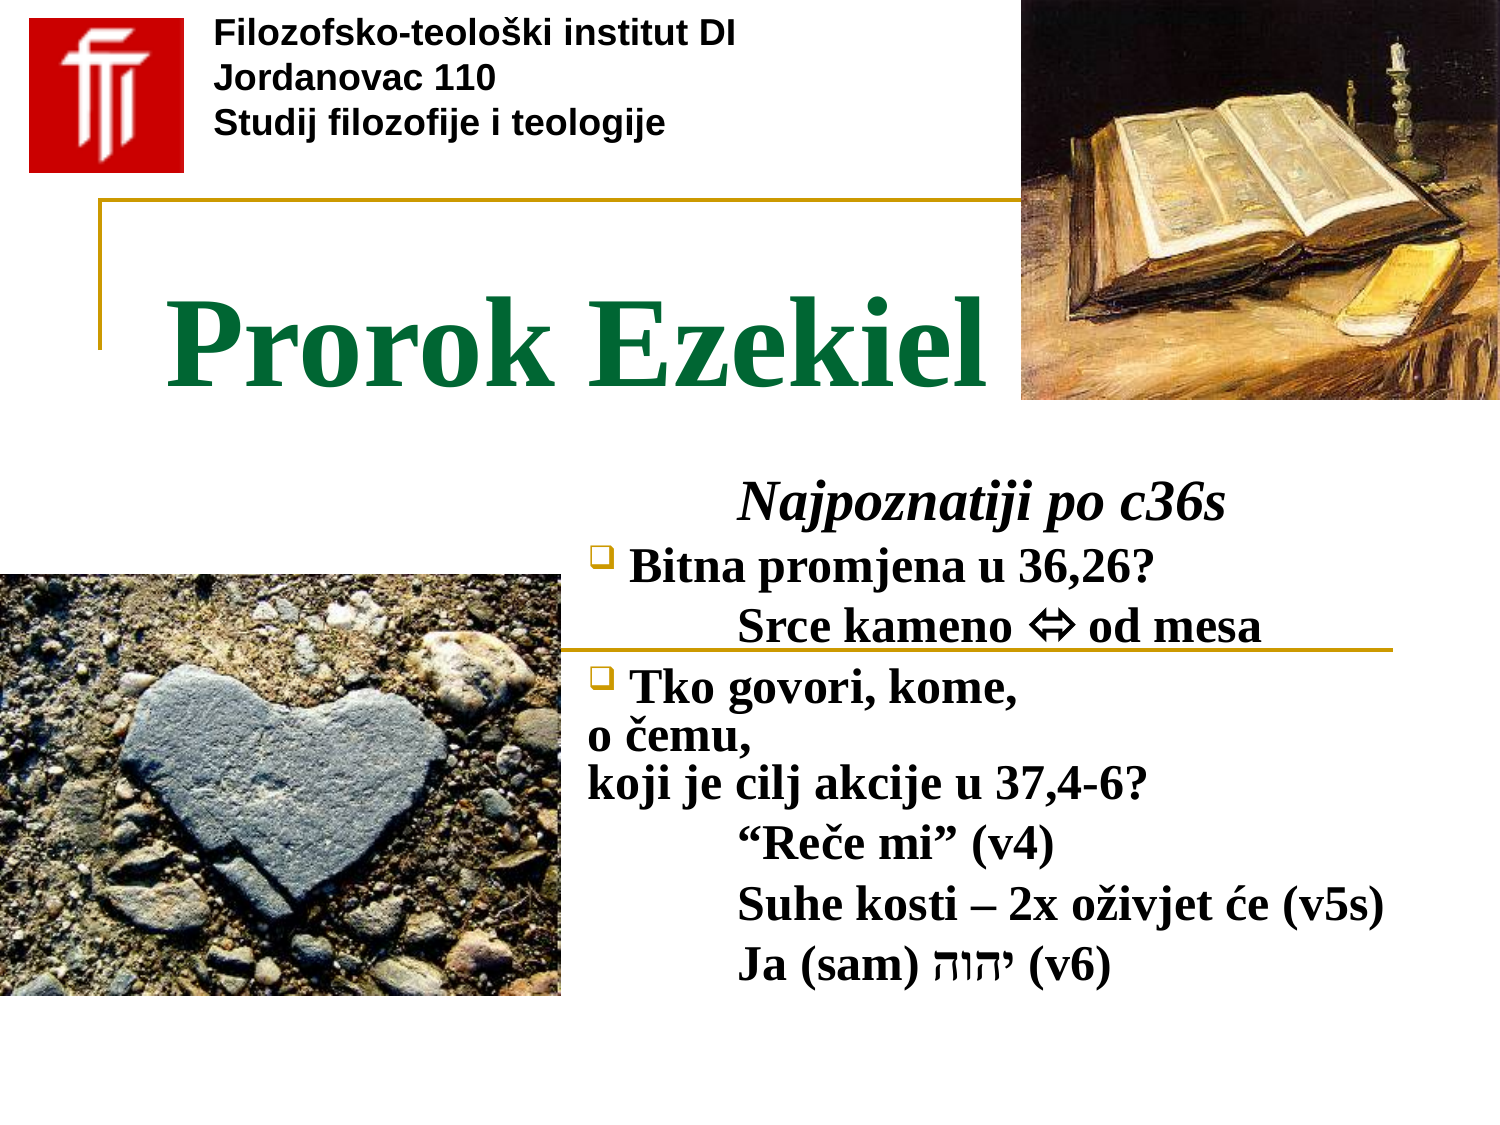

Filozofsko-teološki institut DI
Jordanovac 110
Studij filozofije i teologije
# Prorok Ezekiel
	Najpoznatiji po c36s
 Bitna promjena u 36,26?
 	Srce kameno  od mesa
 Tko govori, kome,
o čemu,
koji je cilj akcije u 37,4-6?
	“Reče mi” (v4)
	Suhe kosti – 2x oživjet će (v5s)
	Ja (sam) יהוה (v6)